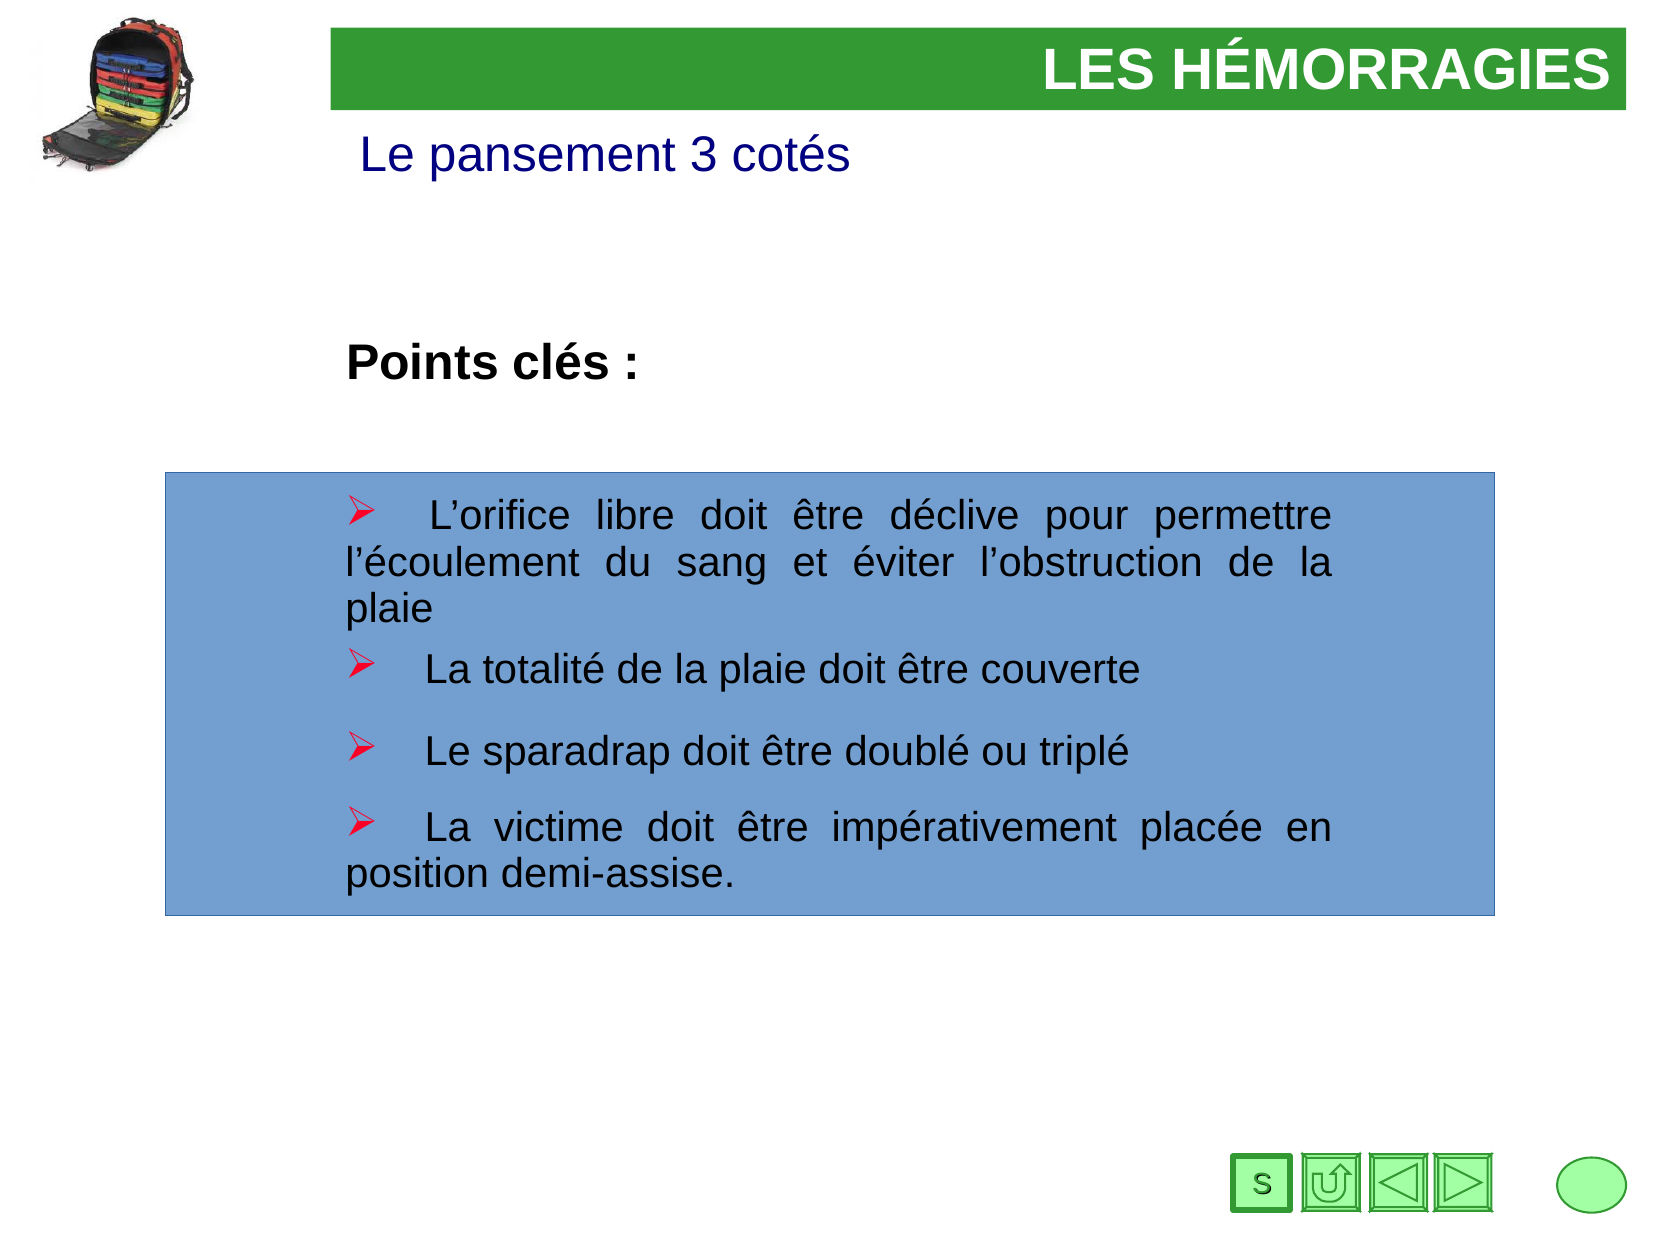

LES HÉMORRAGIES
Le pansement 3 cotés
Points clés :
 L’orifice libre doit être déclive pour permettre l’écoulement du sang et éviter l’obstruction de la plaie
 La totalité de la plaie doit être couverte
 Le sparadrap doit être doublé ou triplé
 La victime doit être impérativement placée en position demi-assise.